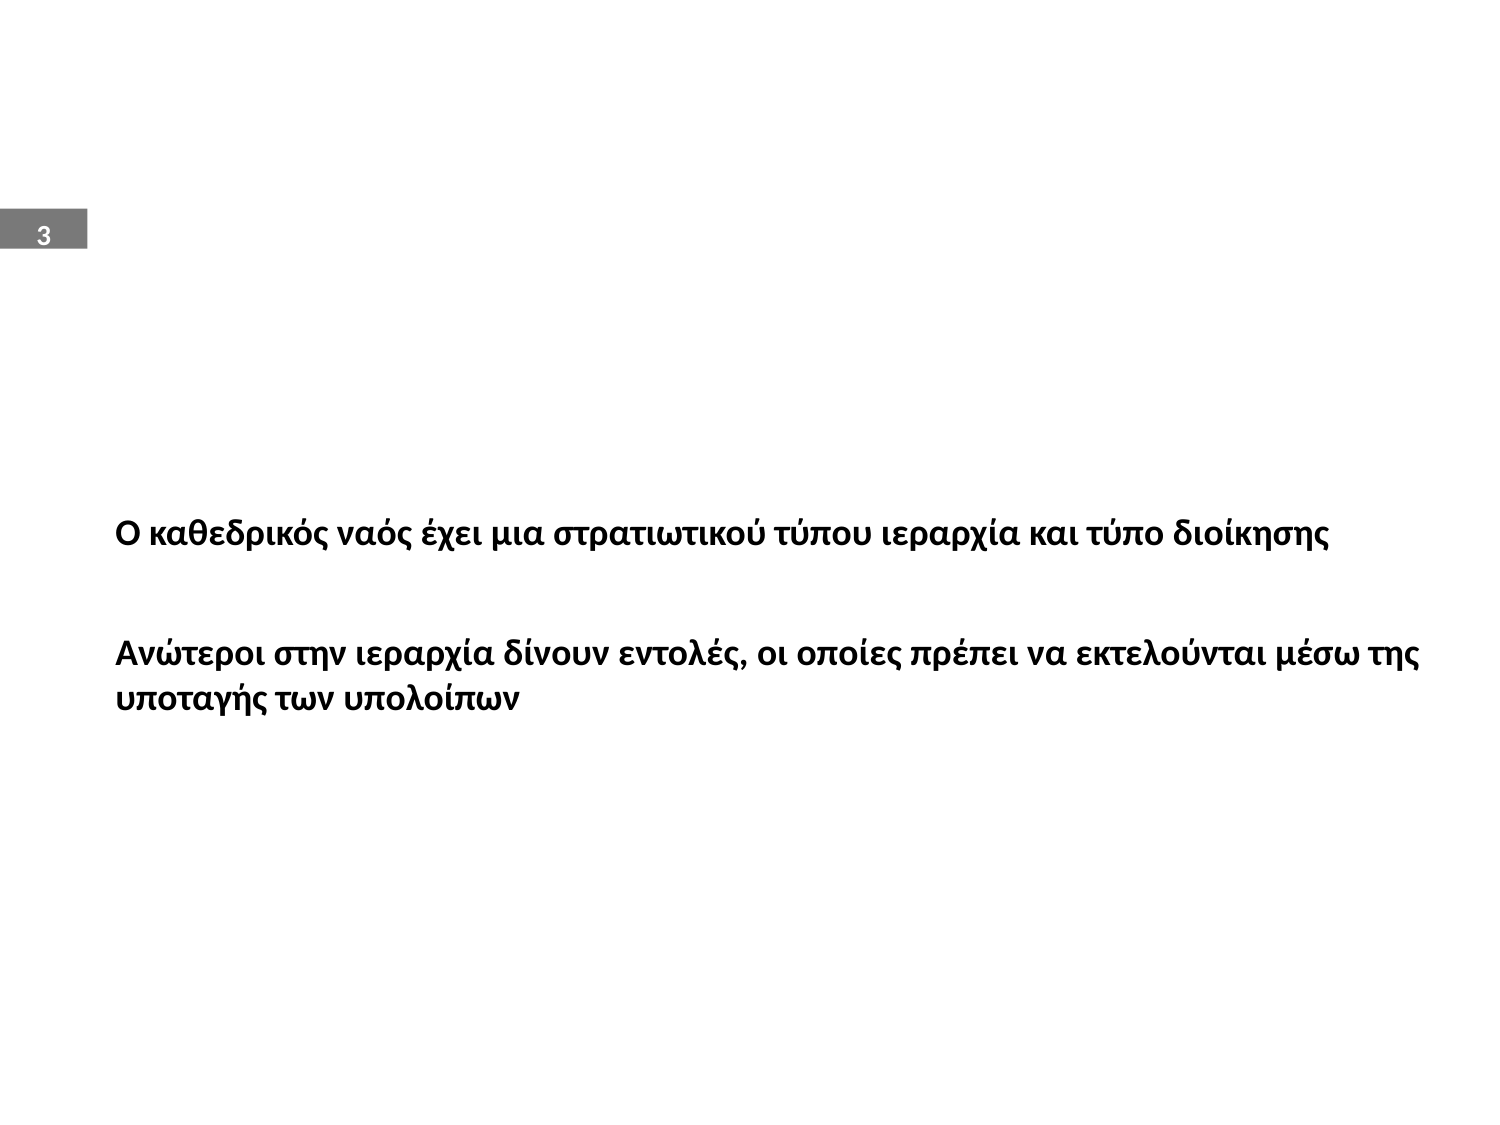

#
Ο καθεδρικός ναός έχει μια στρατιωτικού τύπου ιεραρχία και τύπο διοίκησης
Ανώτεροι στην ιεραρχία δίνουν εντολές, οι οποίες πρέπει να εκτελούνται μέσω της υποταγής των υπολοίπων